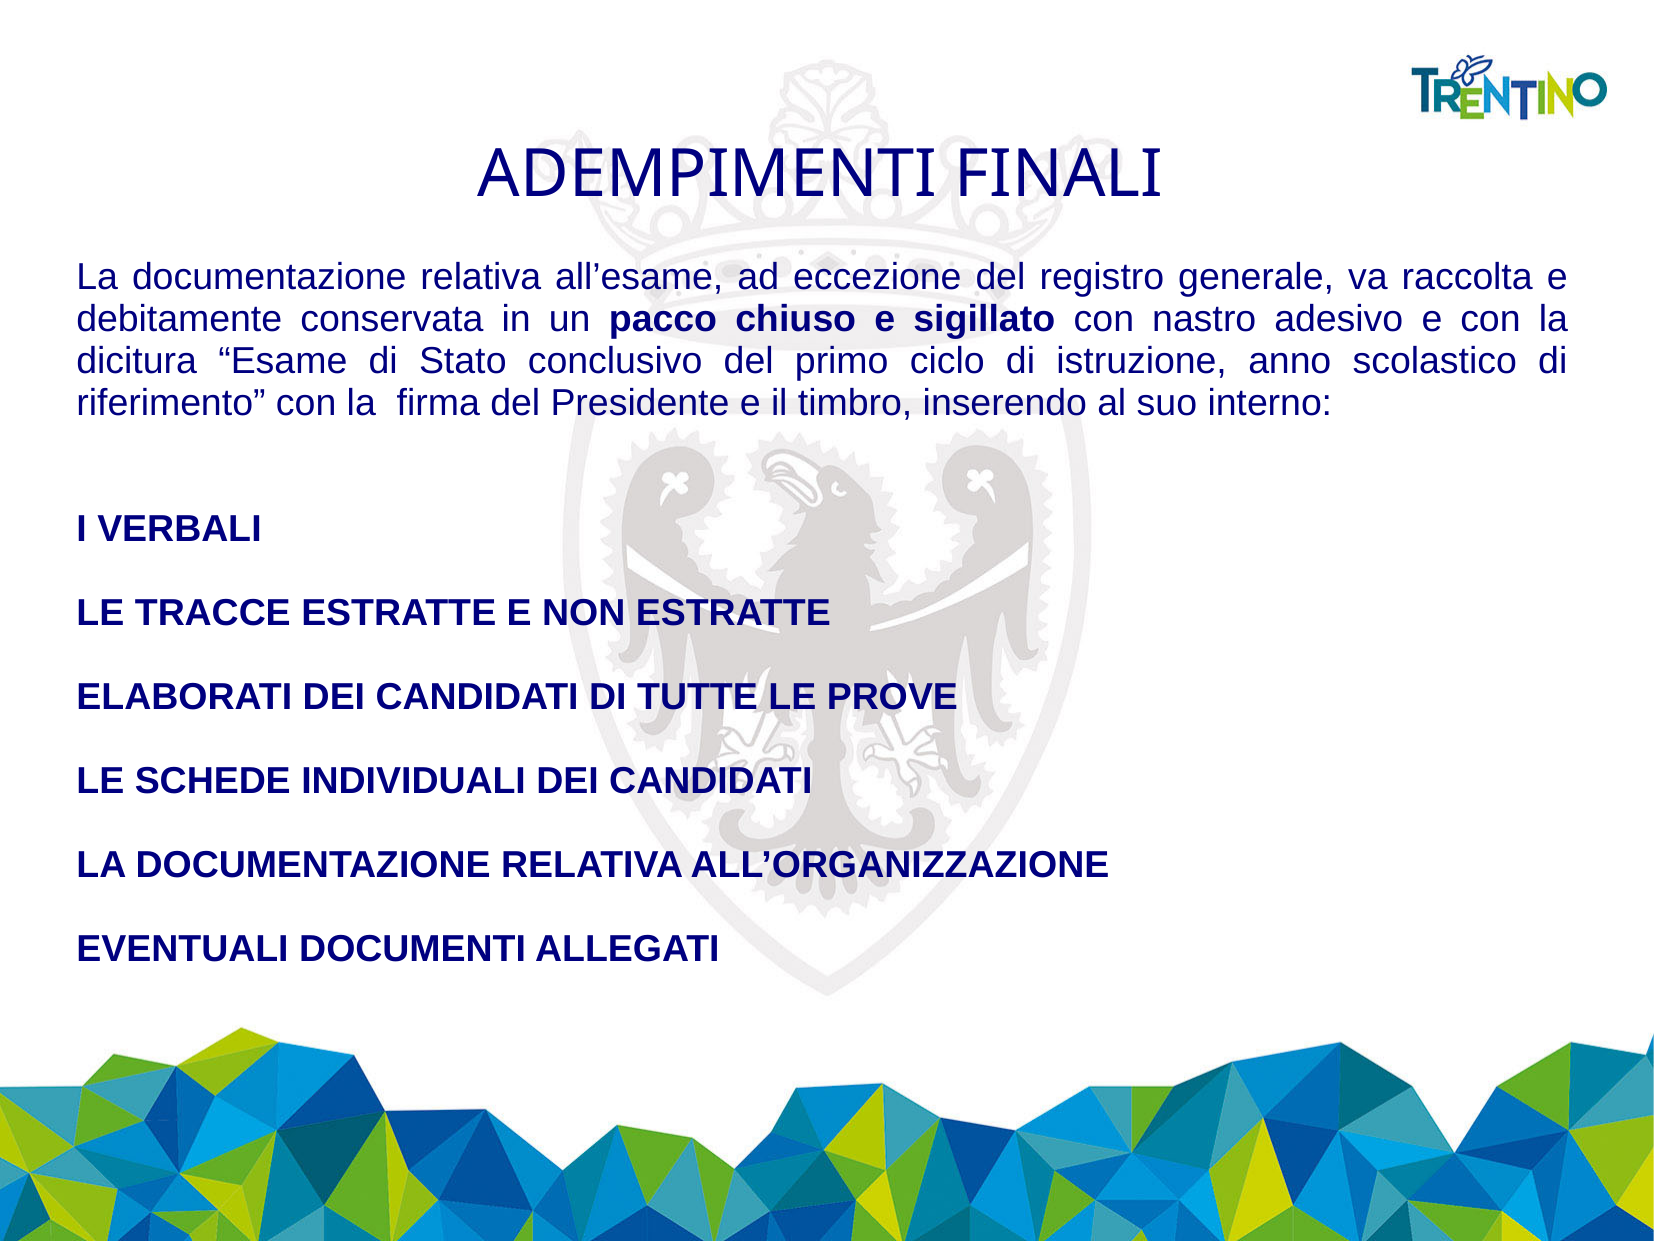

ADEMPIMENTI FINALI
La documentazione relativa all’esame, ad eccezione del registro generale, va raccolta e debitamente conservata in un pacco chiuso e sigillato con nastro adesivo e con la dicitura “Esame di Stato conclusivo del primo ciclo di istruzione, anno scolastico di riferimento” con la firma del Presidente e il timbro, inserendo al suo interno:
I VERBALI
LE TRACCE ESTRATTE E NON ESTRATTE
ELABORATI DEI CANDIDATI DI TUTTE LE PROVE
LE SCHEDE INDIVIDUALI DEI CANDIDATI
LA DOCUMENTAZIONE RELATIVA ALL’ORGANIZZAZIONE
EVENTUALI DOCUMENTI ALLEGATI